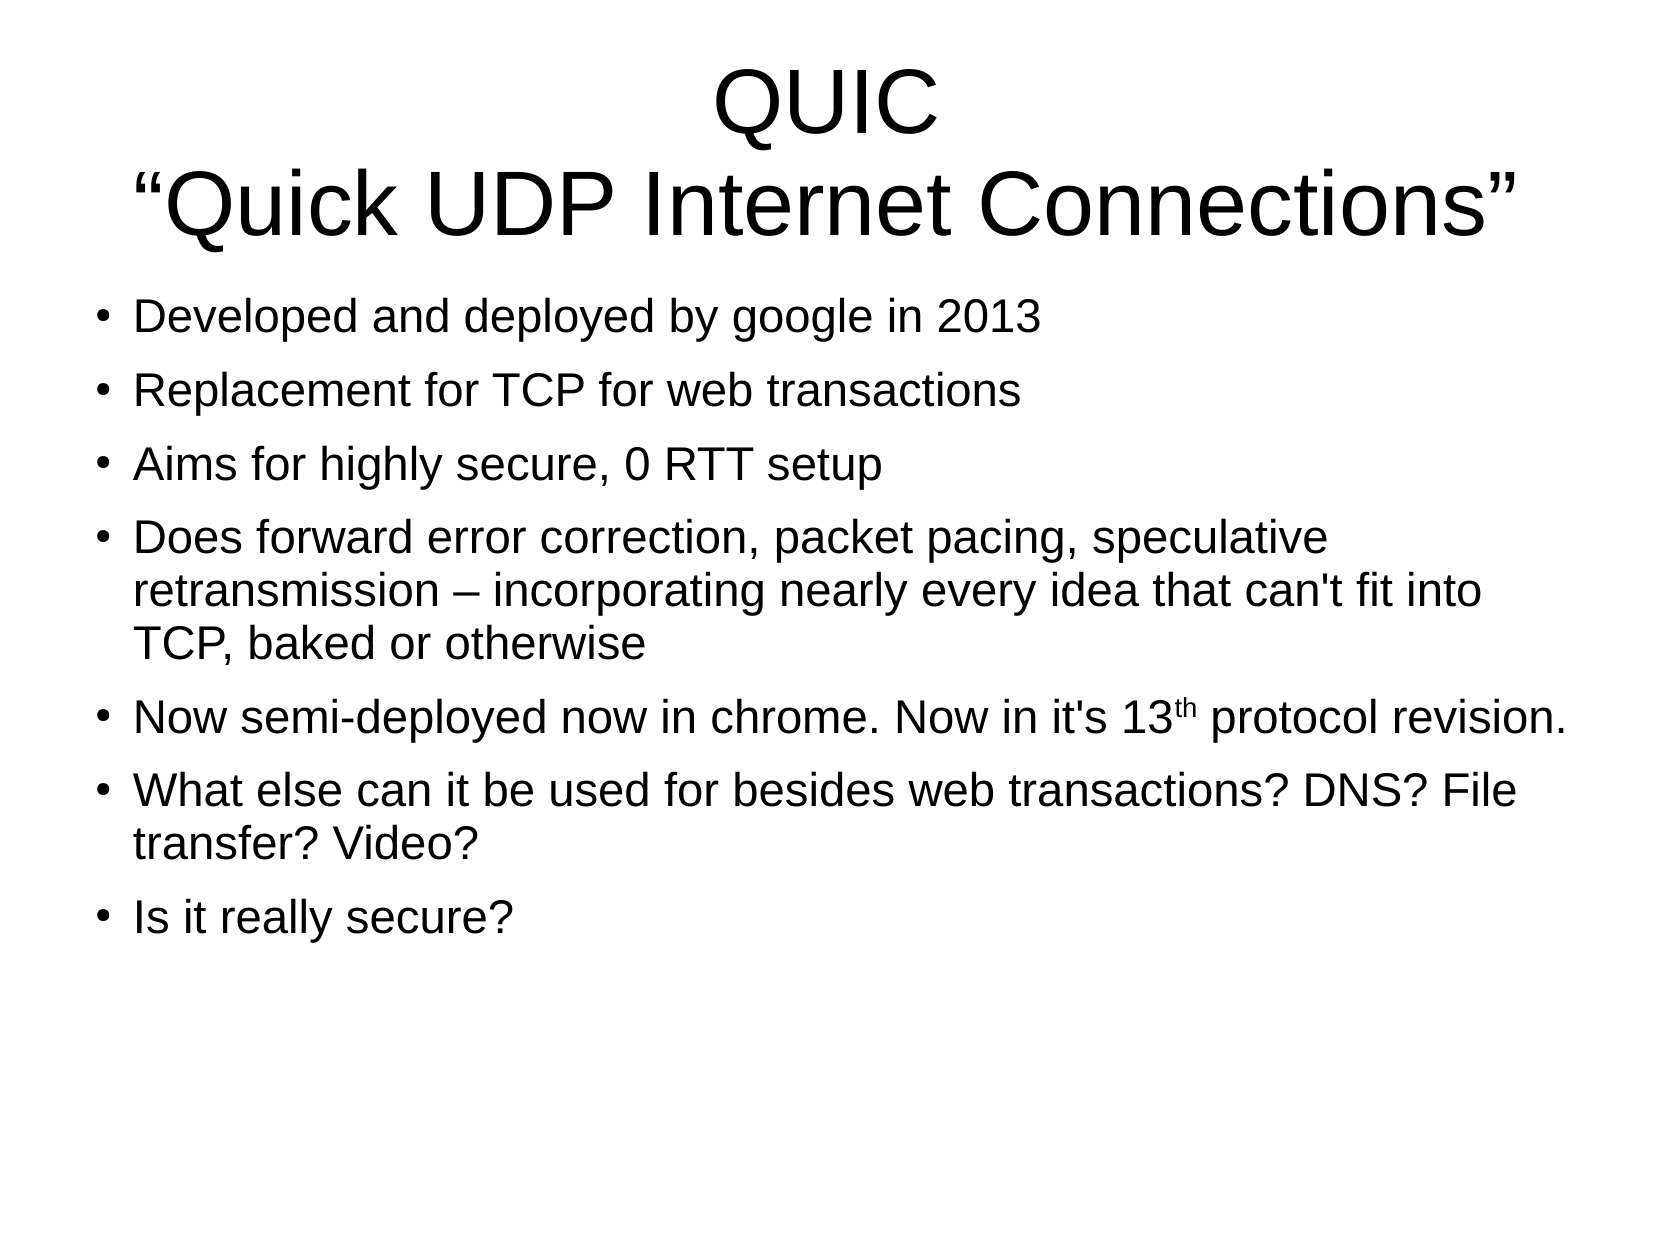

# QUIC “Quick UDP Internet Connections”
Developed and deployed by google in 2013
Replacement for TCP for web transactions
Aims for highly secure, 0 RTT setup
Does forward error correction, packet pacing, speculative retransmission – incorporating nearly every idea that can't fit into TCP, baked or otherwise
Now semi-deployed now in chrome. Now in it's 13th protocol revision.
What else can it be used for besides web transactions? DNS? File transfer? Video?
Is it really secure?